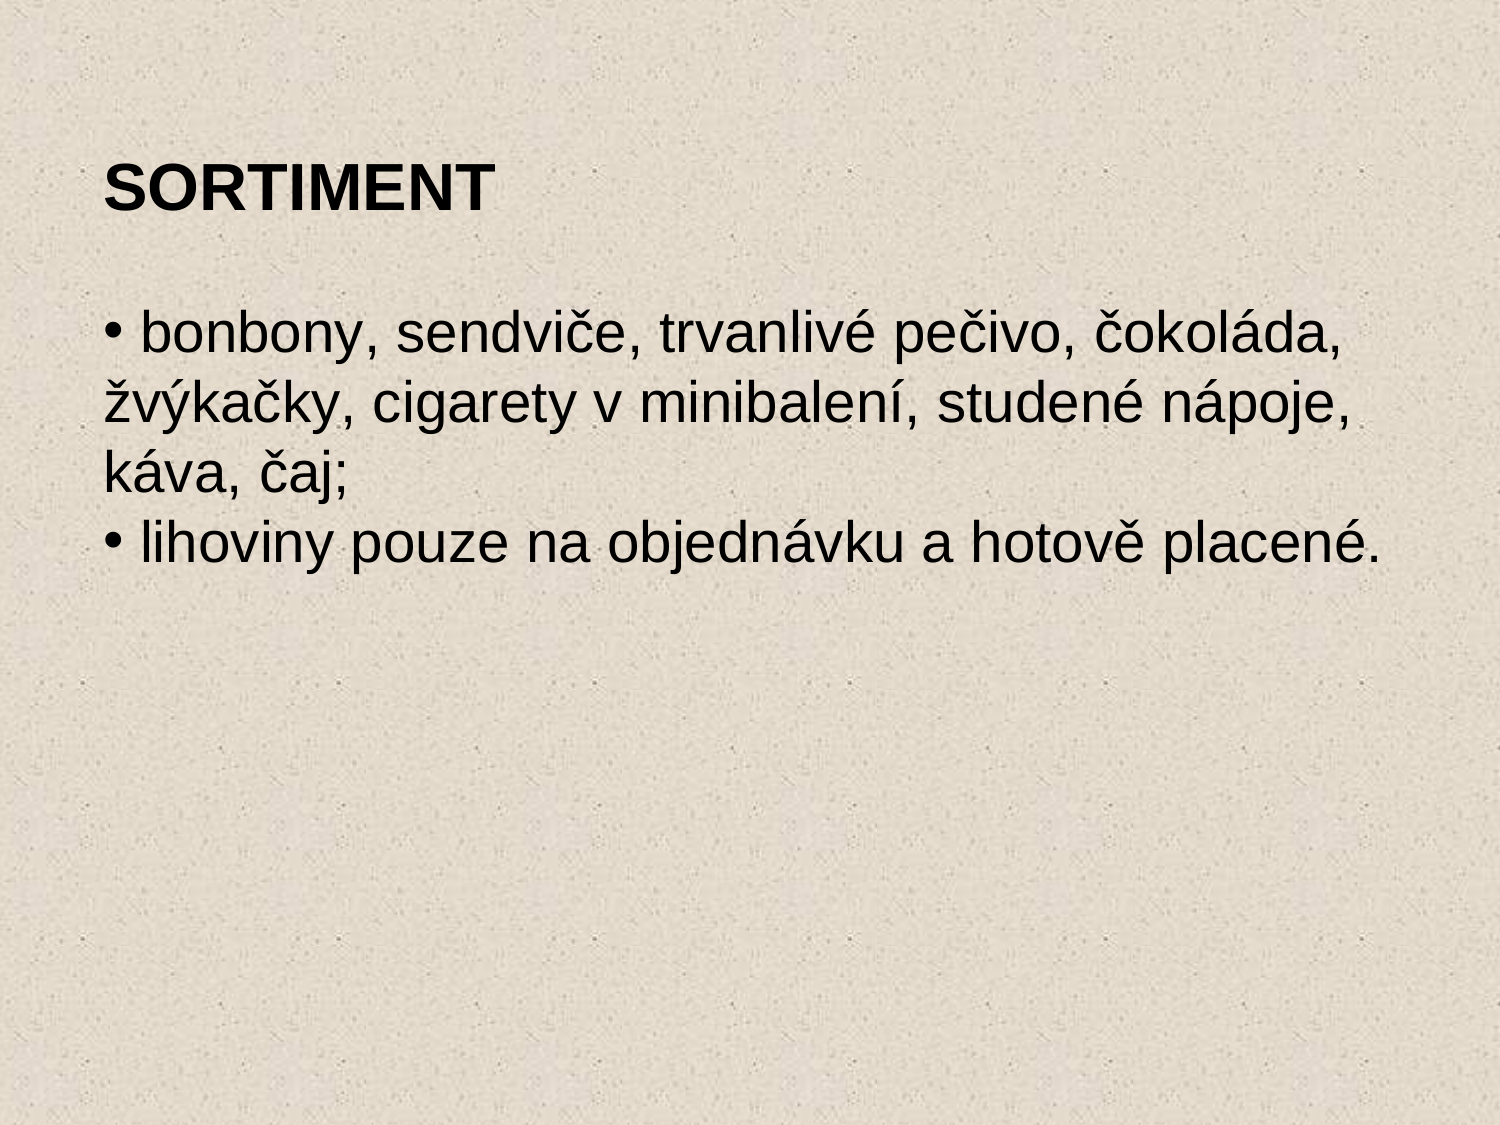

SORTIMENT
 bonbony, sendviče, trvanlivé pečivo, čokoláda, žvýkačky, cigarety v minibalení, studené nápoje, káva, čaj;
 lihoviny pouze na objednávku a hotově placené.